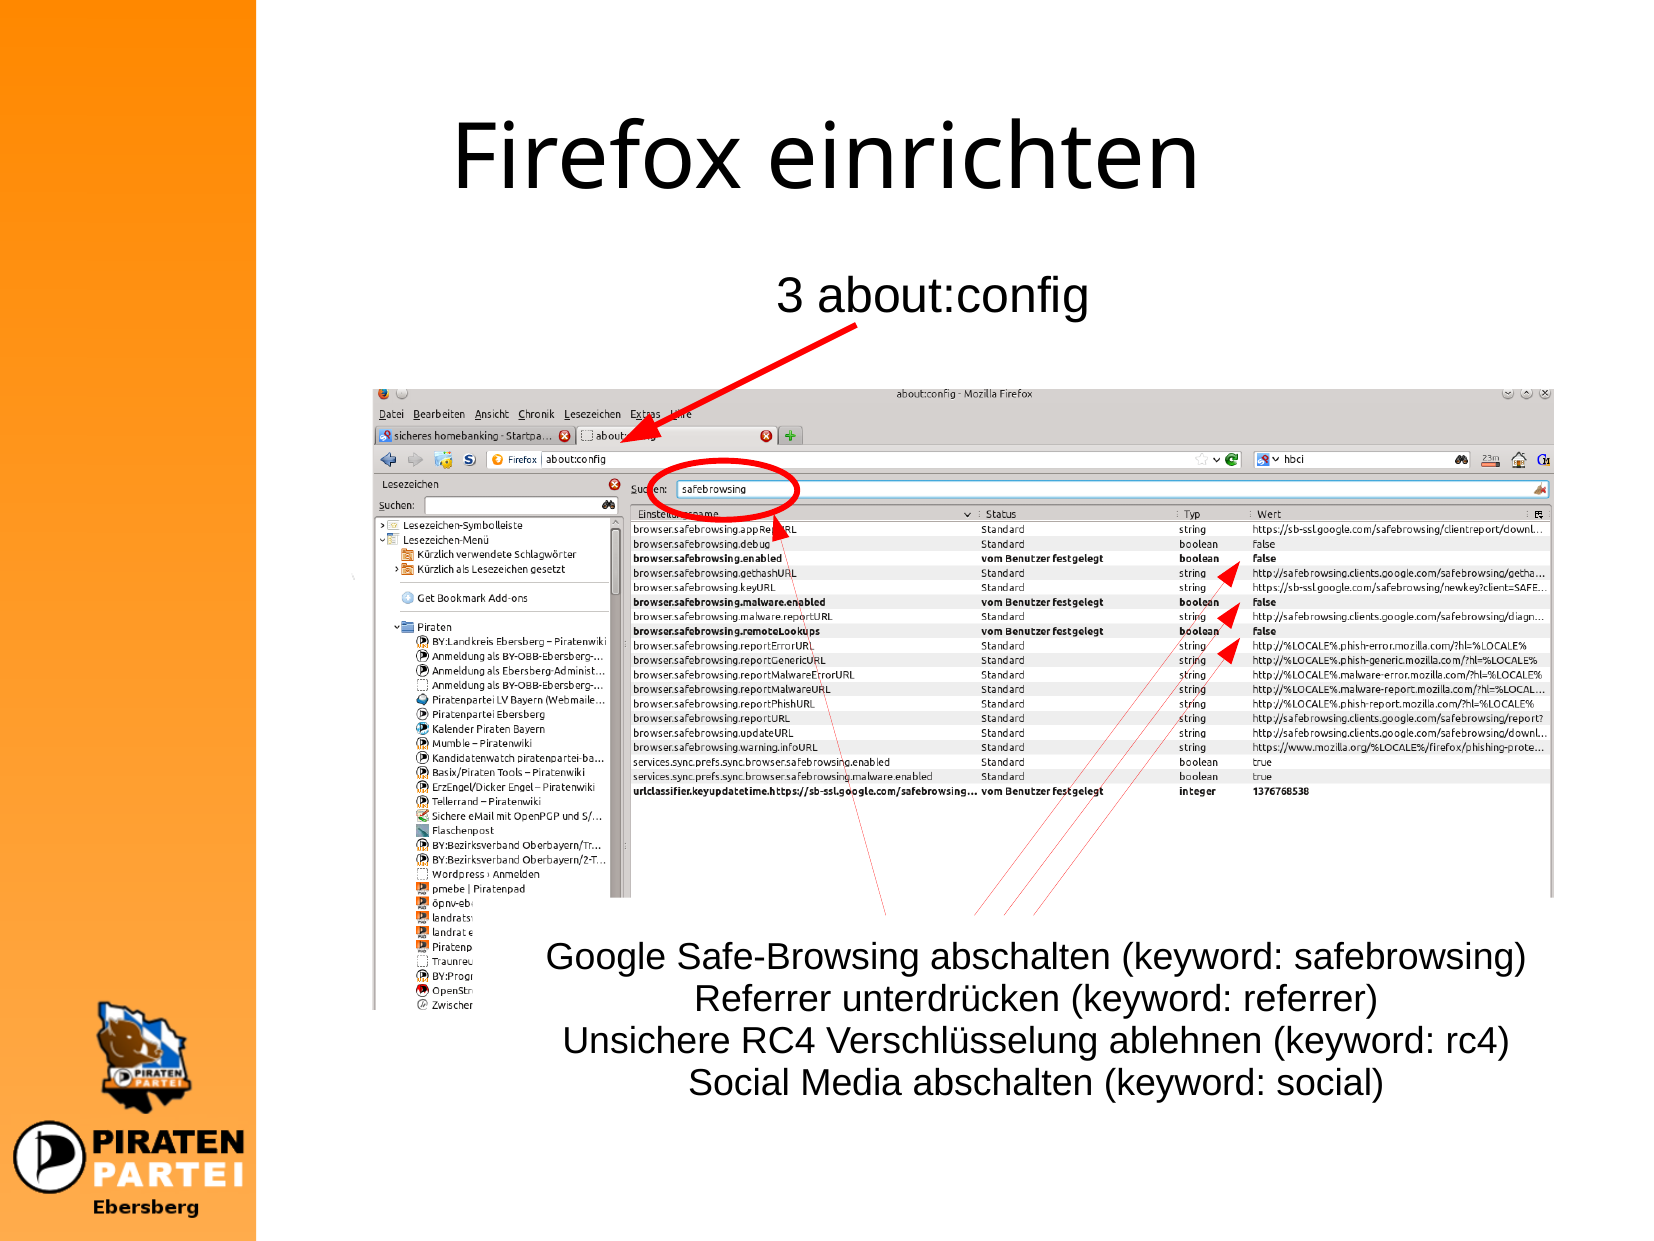

# Firefox einrichten
3 about:config
Google Safe-Browsing abschalten (keyword: safebrowsing)
Referrer unterdrücken (keyword: referrer)
Unsichere RC4 Verschlüsselung ablehnen (keyword: rc4)
Social Media abschalten (keyword: social)